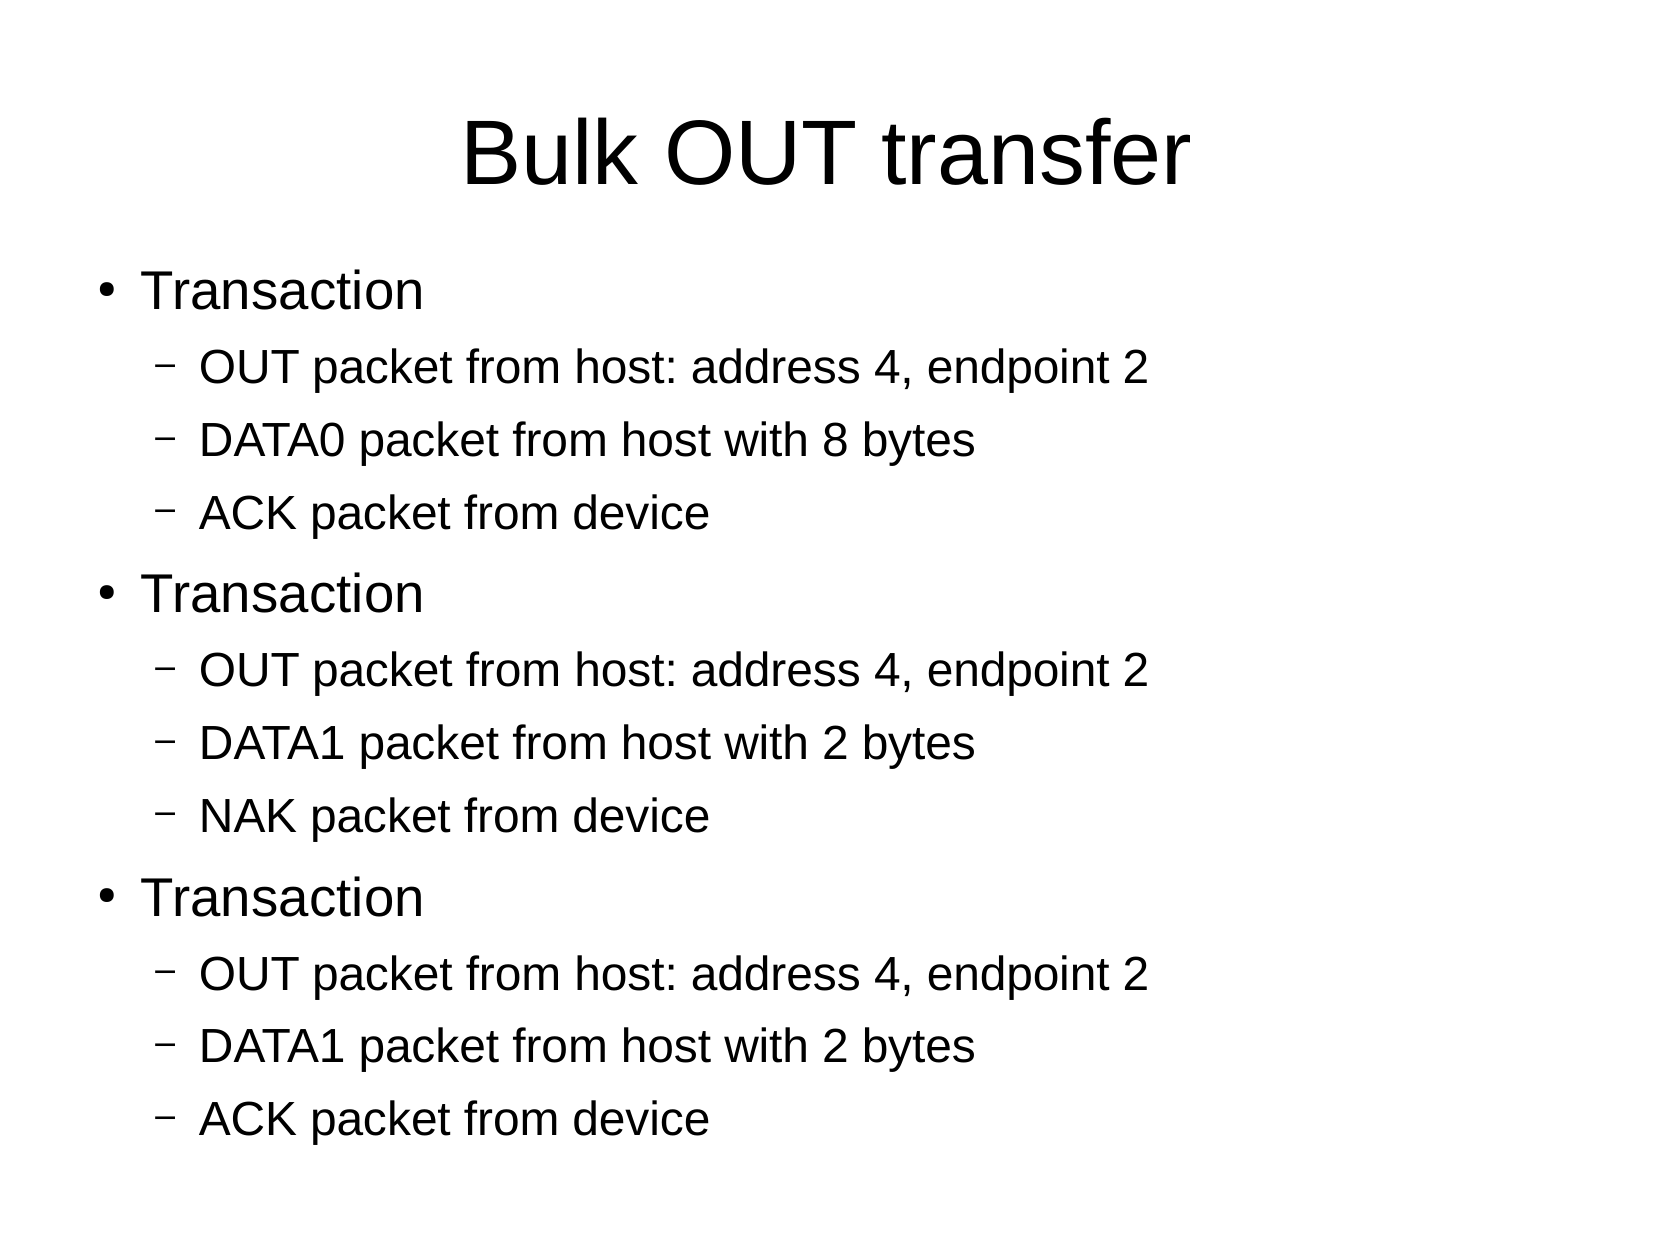

# Bulk OUT transfer
Transaction
OUT packet from host: address 4, endpoint 2
DATA0 packet from host with 8 bytes
ACK packet from device
Transaction
OUT packet from host: address 4, endpoint 2
DATA1 packet from host with 2 bytes
NAK packet from device
Transaction
OUT packet from host: address 4, endpoint 2
DATA1 packet from host with 2 bytes
ACK packet from device